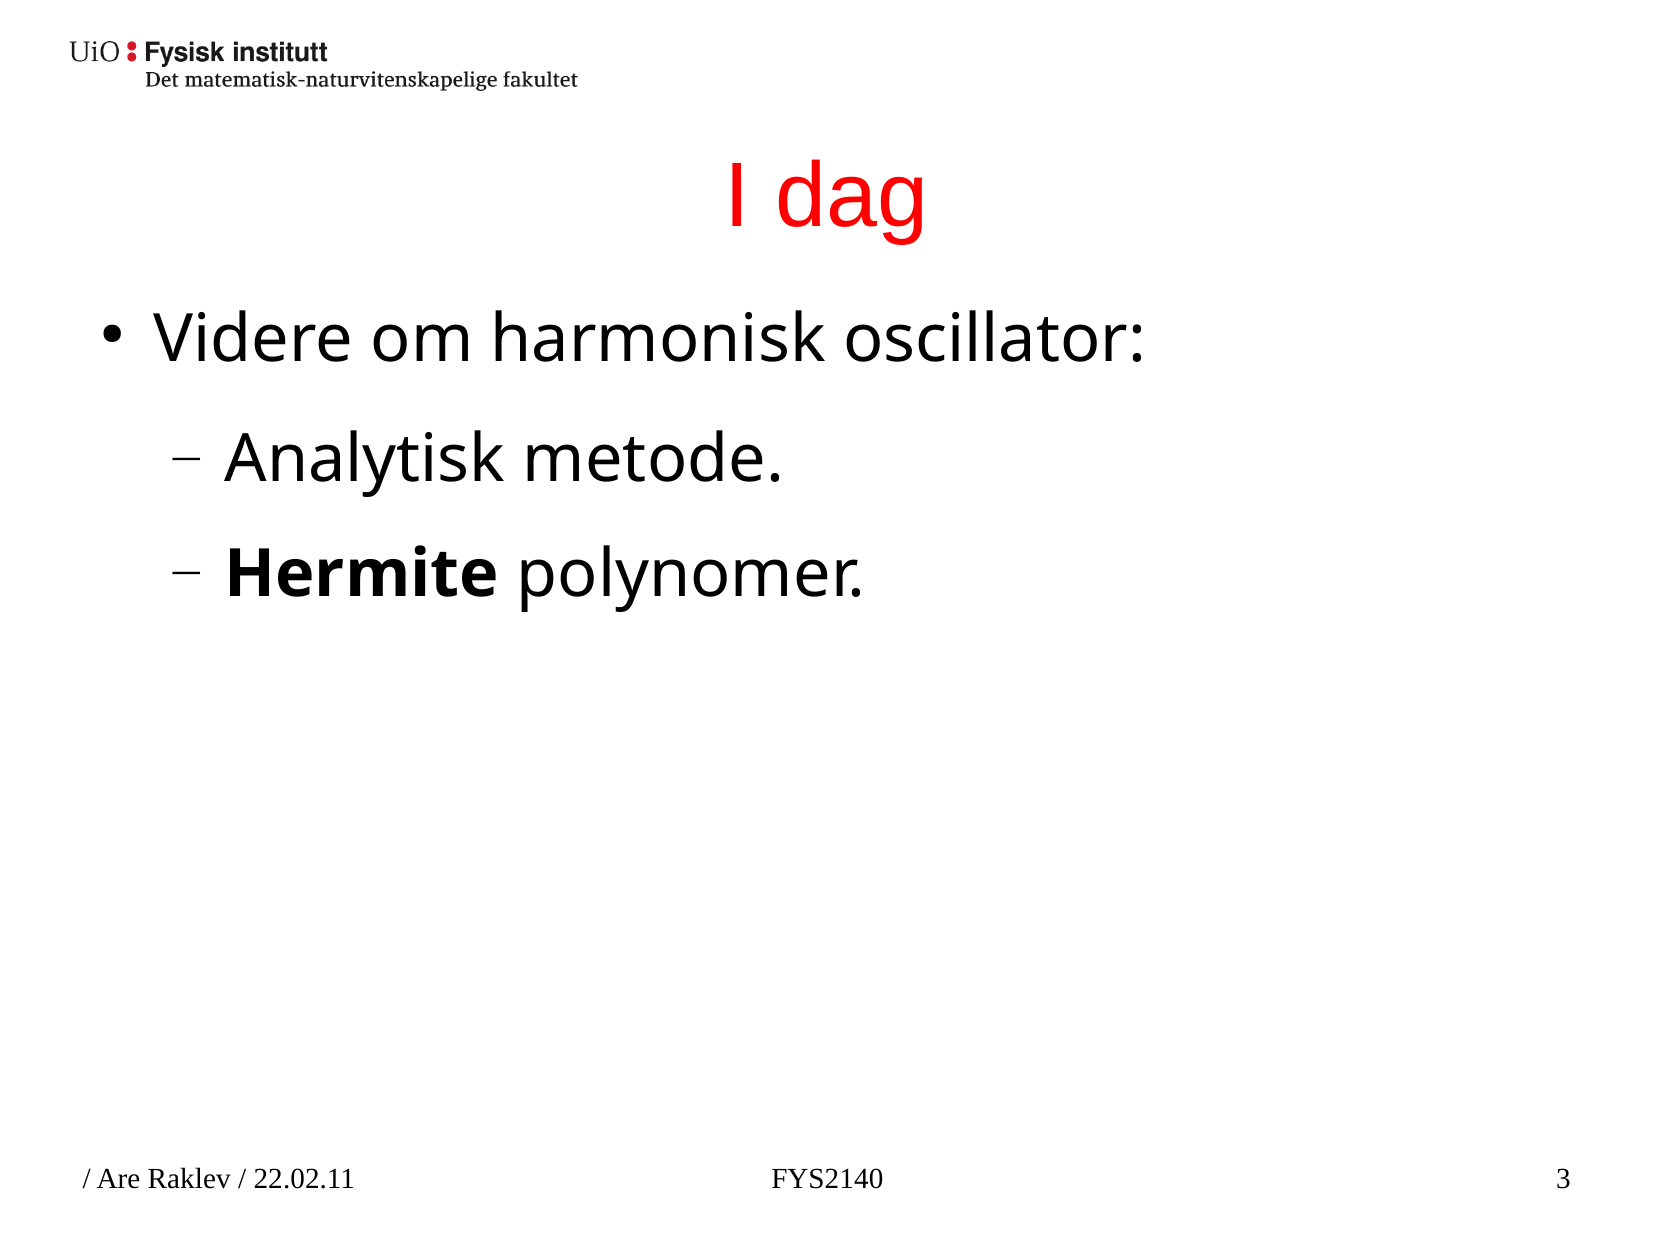

# I dag
Videre om harmonisk oscillator:
Analytisk metode.
Hermite polynomer.
/ Are Raklev / 22.02.11
FYS2140
3